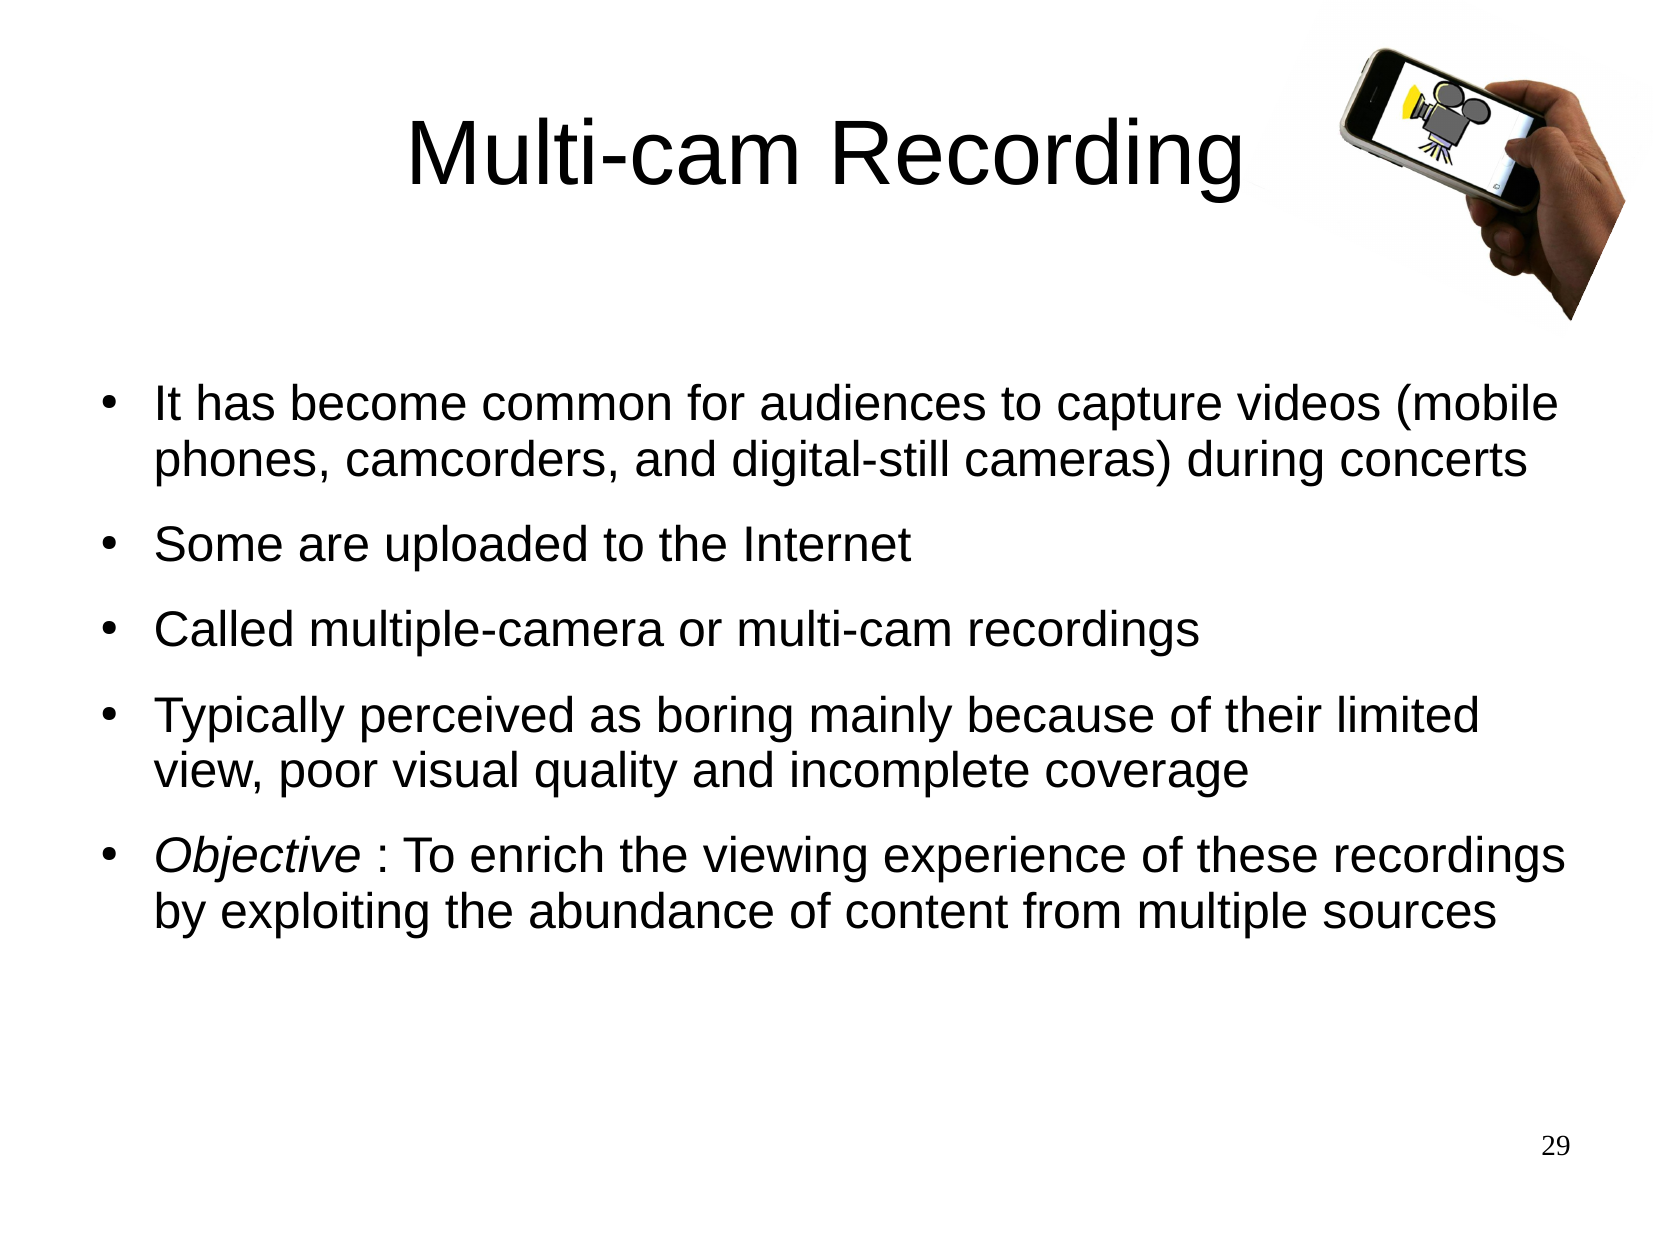

# Multi-cam Recording
It has become common for audiences to capture videos (mobile phones, camcorders, and digital-still cameras) during concerts
Some are uploaded to the Internet
Called multiple-camera or multi-cam recordings
Typically perceived as boring mainly because of their limited view, poor visual quality and incomplete coverage
Objective : To enrich the viewing experience of these recordings by exploiting the abundance of content from multiple sources
29